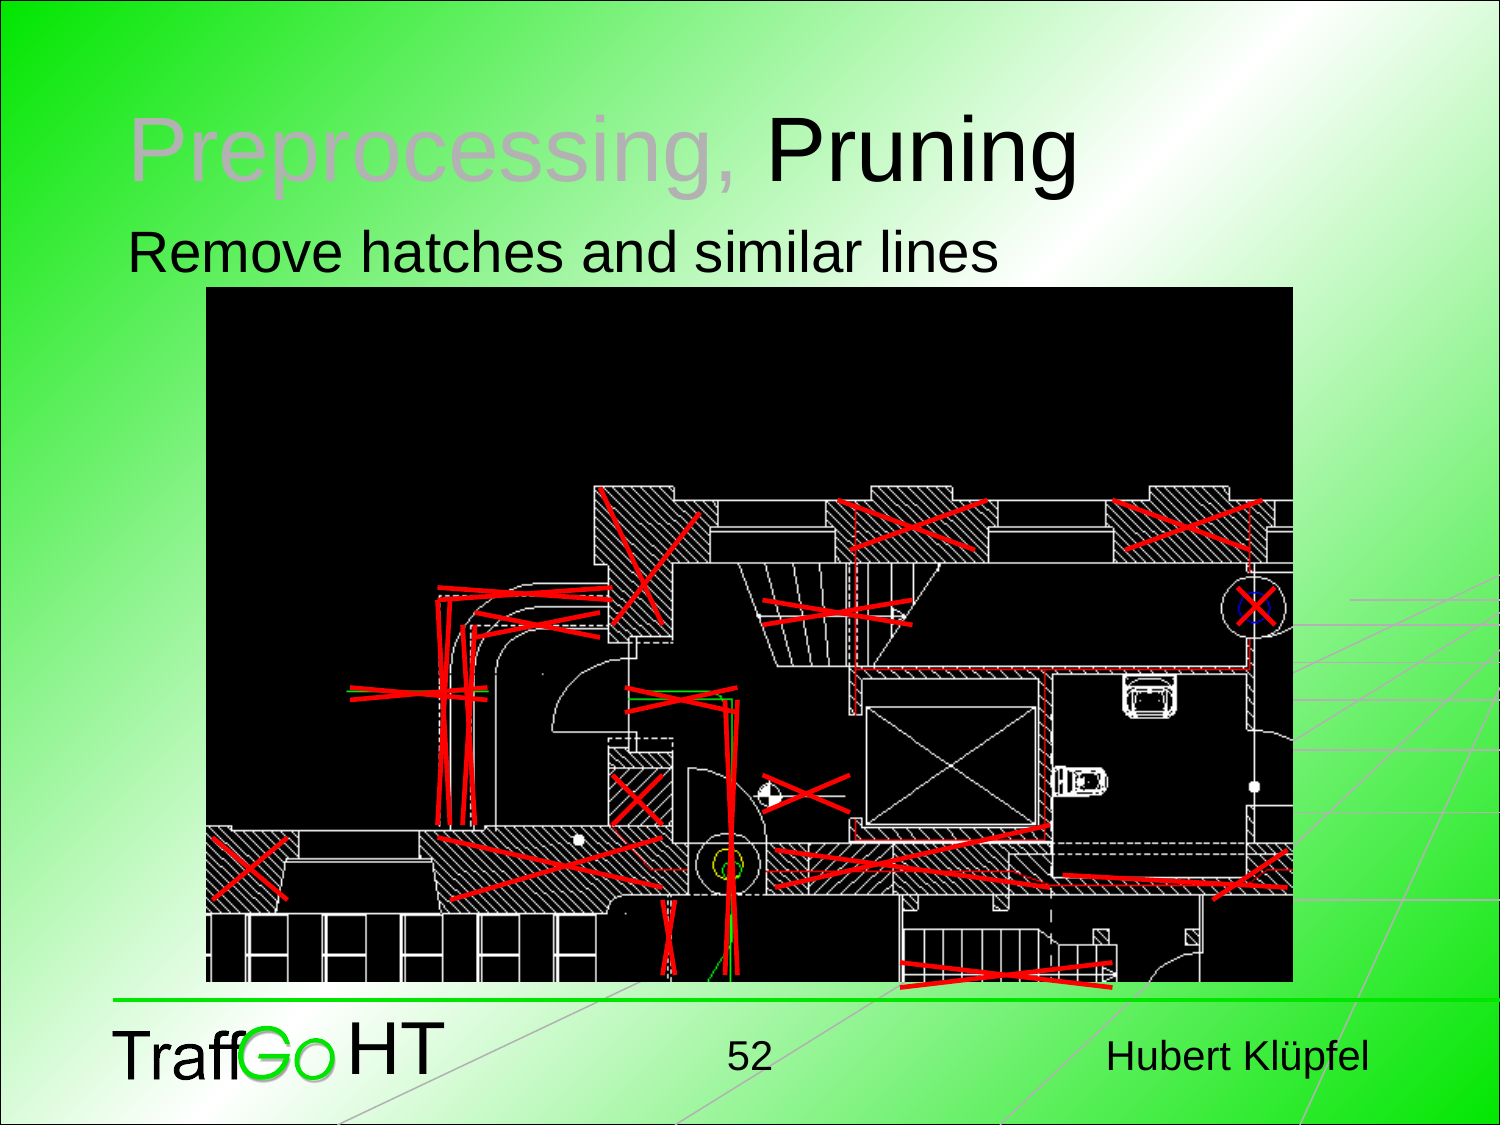

Preprocessing, Pruning
# Remove hatches and similar lines